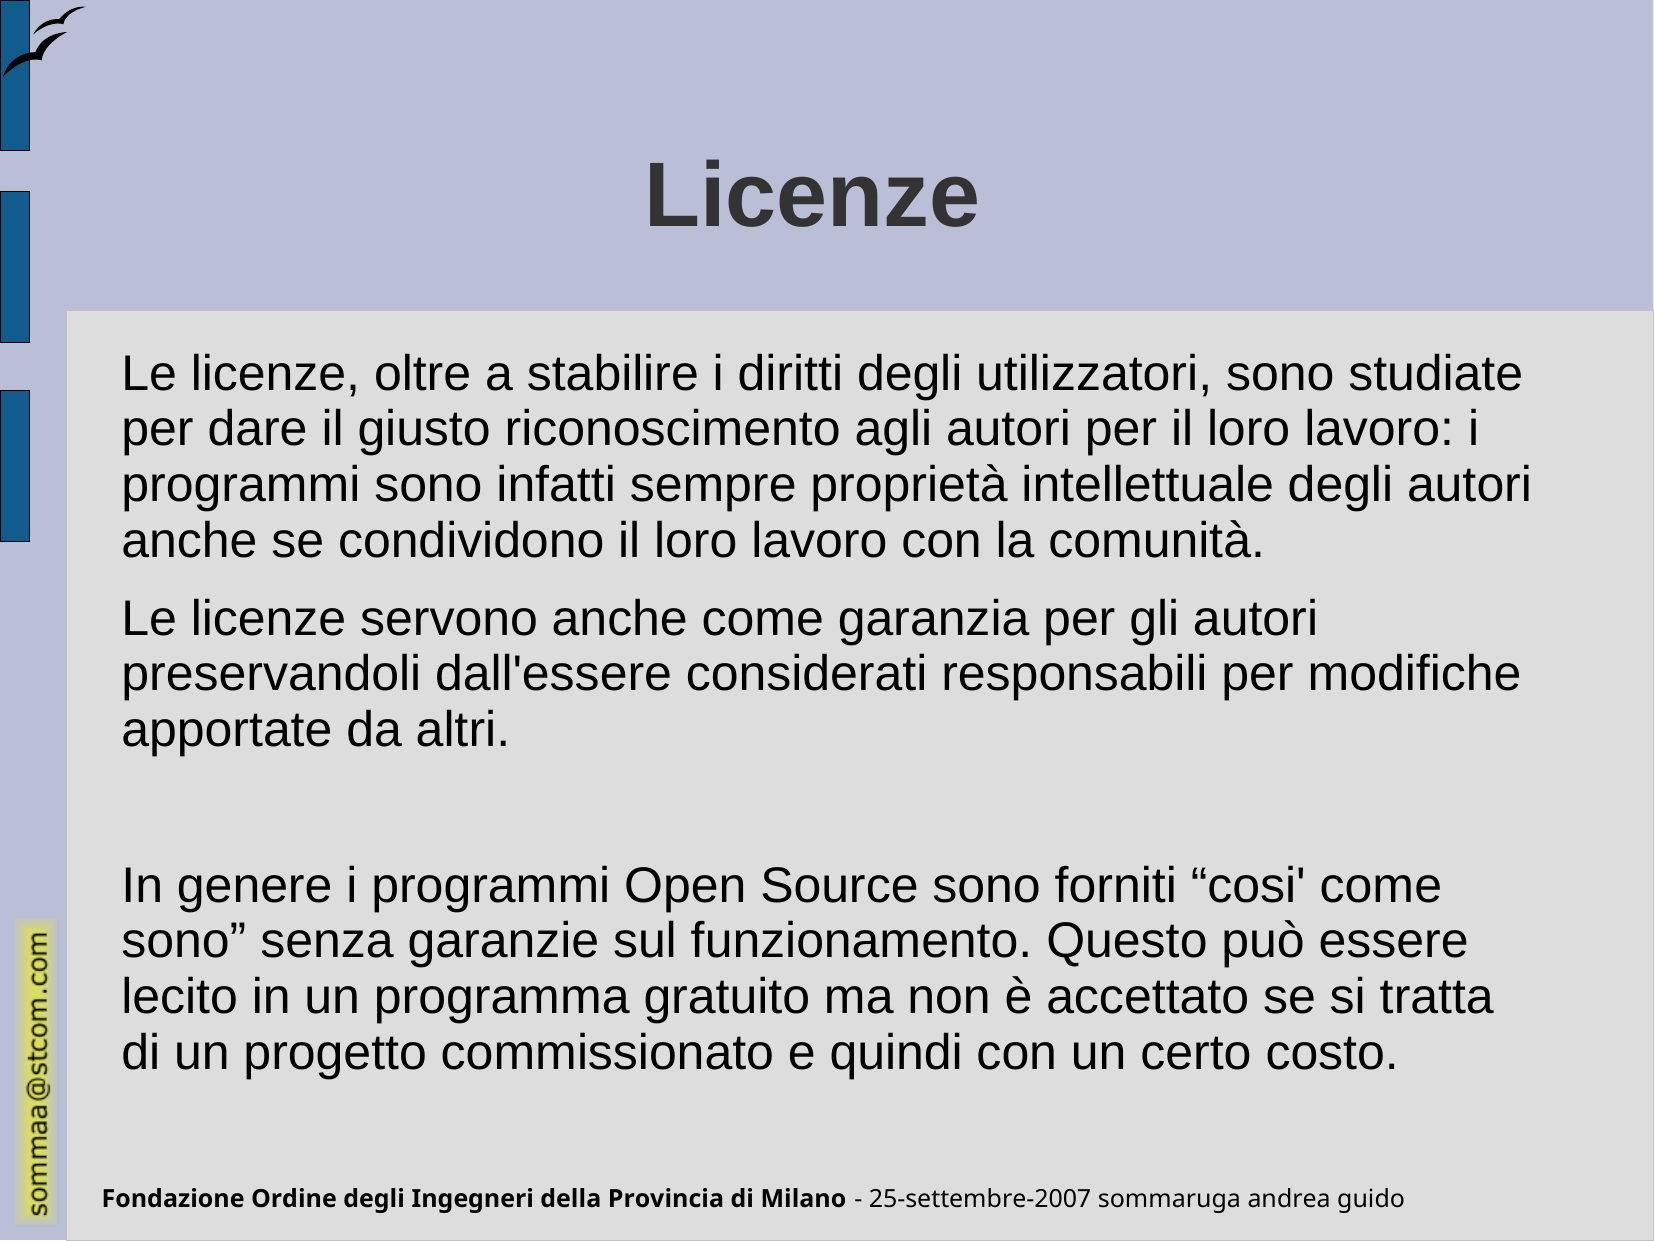

# Licenze
Le licenze, oltre a stabilire i diritti degli utilizzatori, sono studiate per dare il giusto riconoscimento agli autori per il loro lavoro: i programmi sono infatti sempre proprietà intellettuale degli autori anche se condividono il loro lavoro con la comunità.
Le licenze servono anche come garanzia per gli autori preservandoli dall'essere considerati responsabili per modifiche apportate da altri.
In genere i programmi Open Source sono forniti “cosi' come sono” senza garanzie sul funzionamento. Questo può essere lecito in un programma gratuito ma non è accettato se si tratta di un progetto commissionato e quindi con un certo costo.